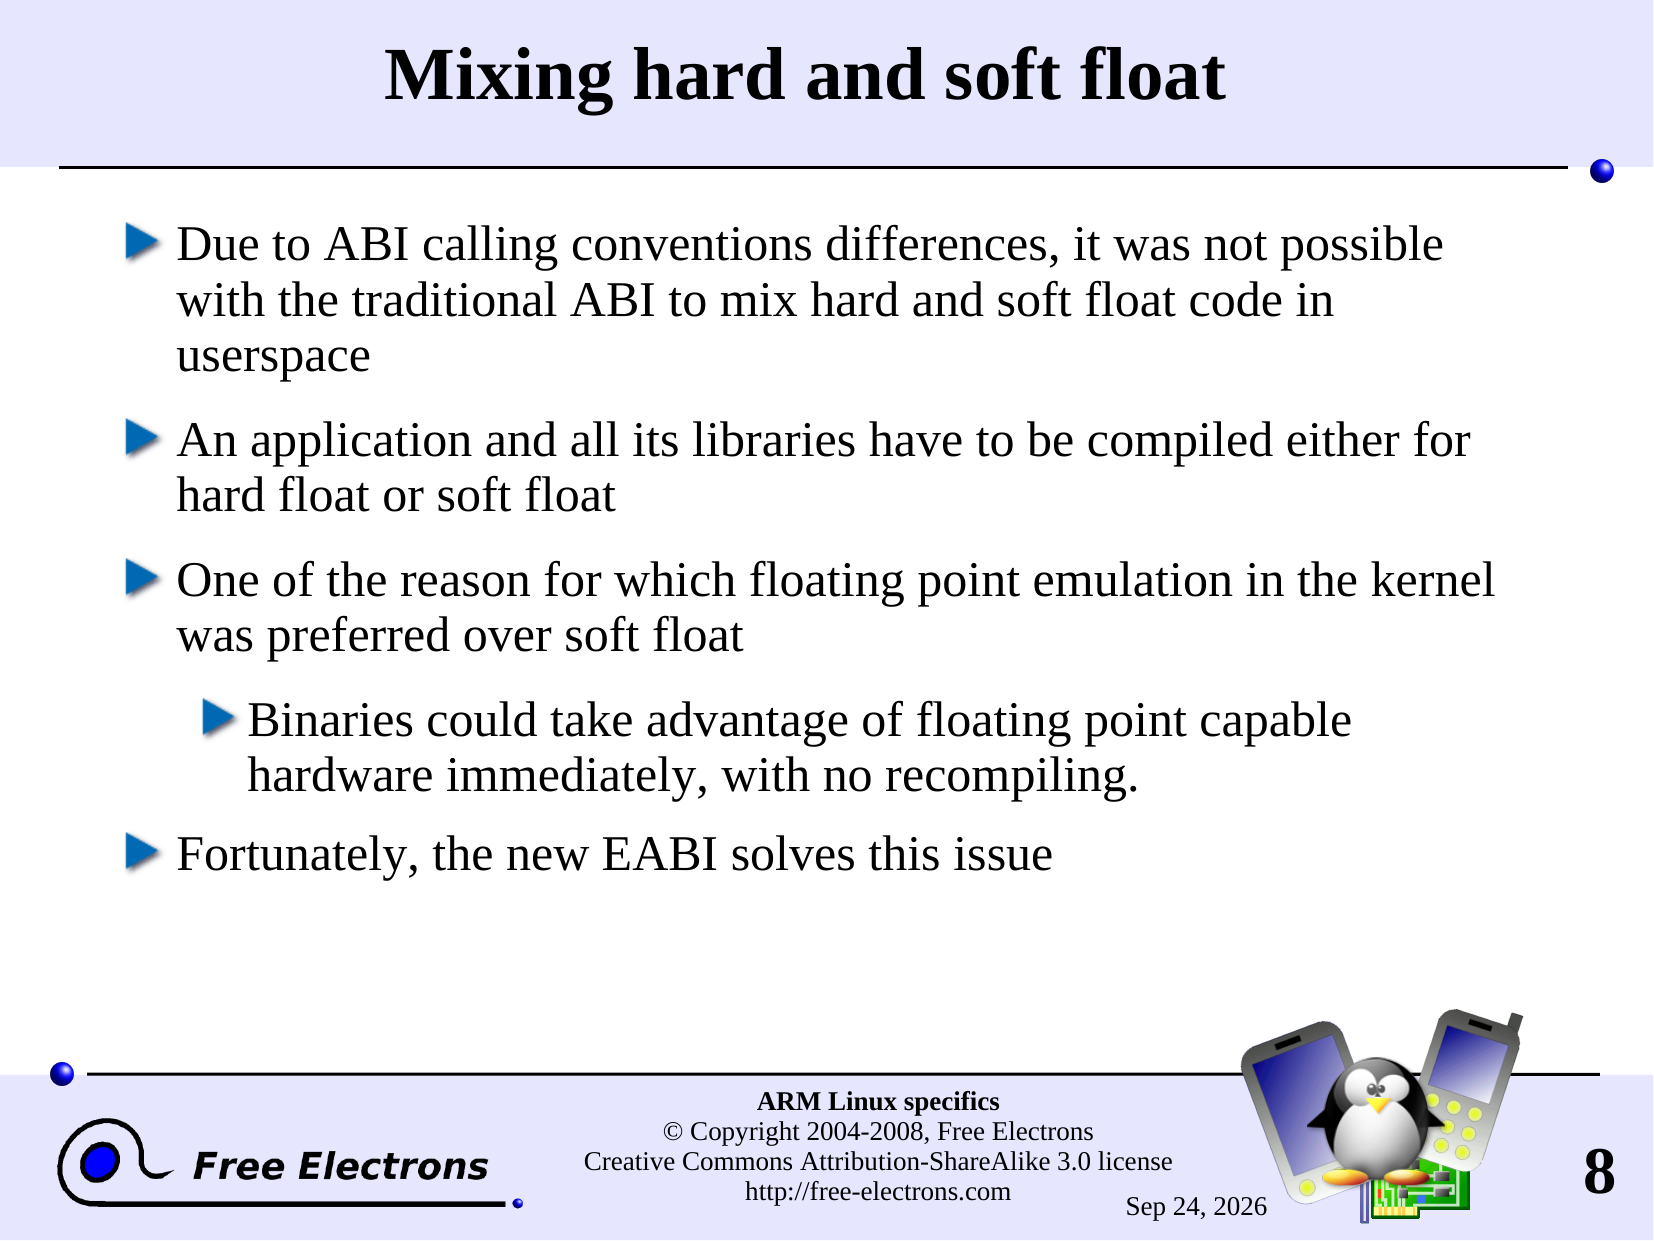

# Mixing hard and soft float
Due to ABI calling conventions differences, it was not possible with the traditional ABI to mix hard and soft float code in userspace
An application and all its libraries have to be compiled either for hard float or soft float
One of the reason for which floating point emulation in the kernel was preferred over soft float
Binaries could take advantage of floating point capable hardware immediately, with no recompiling.
Fortunately, the new EABI solves this issue